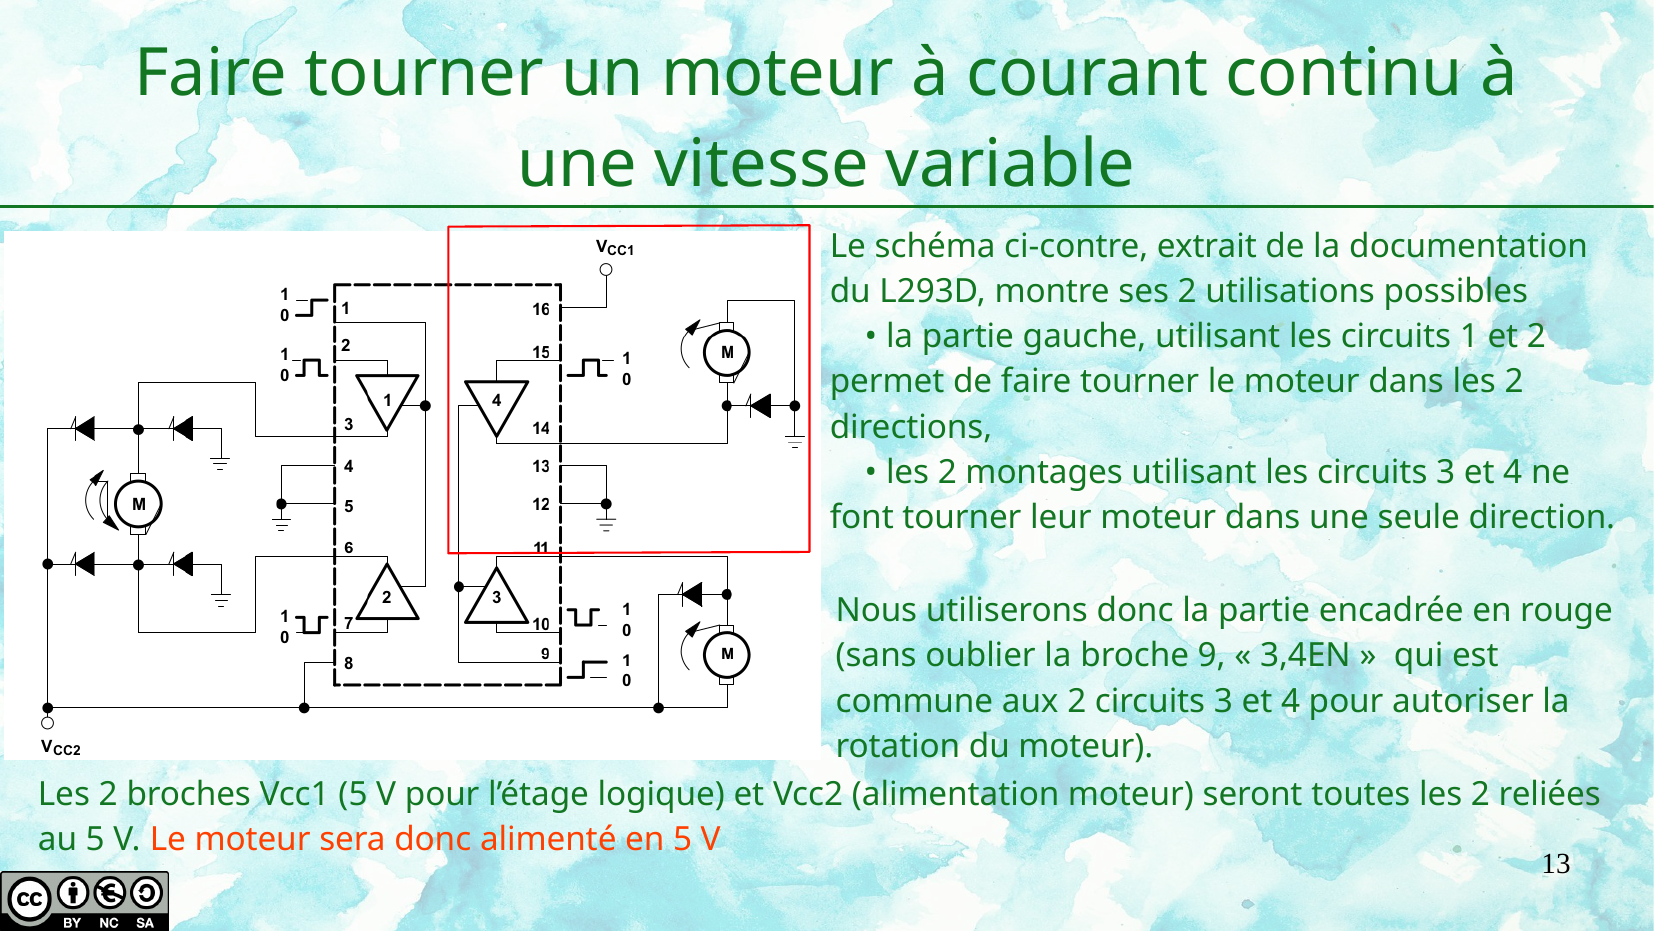

# Faire tourner un moteur à courant continu à une vitesse variable
Le schéma ci-contre, extrait de la documentation du L293D, montre ses 2 utilisations possibles
 • la partie gauche, utilisant les circuits 1 et 2 permet de faire tourner le moteur dans les 2 directions,
 • les 2 montages utilisant les circuits 3 et 4 ne font tourner leur moteur dans une seule direction.
Nous utiliserons donc la partie encadrée en rouge (sans oublier la broche 9, « 3,4EN » qui est commune aux 2 circuits 3 et 4 pour autoriser la rotation du moteur).
Les 2 broches Vcc1 (5 V pour l’étage logique) et Vcc2 (alimentation moteur) seront toutes les 2 reliées au 5 V. Le moteur sera donc alimenté en 5 V
13